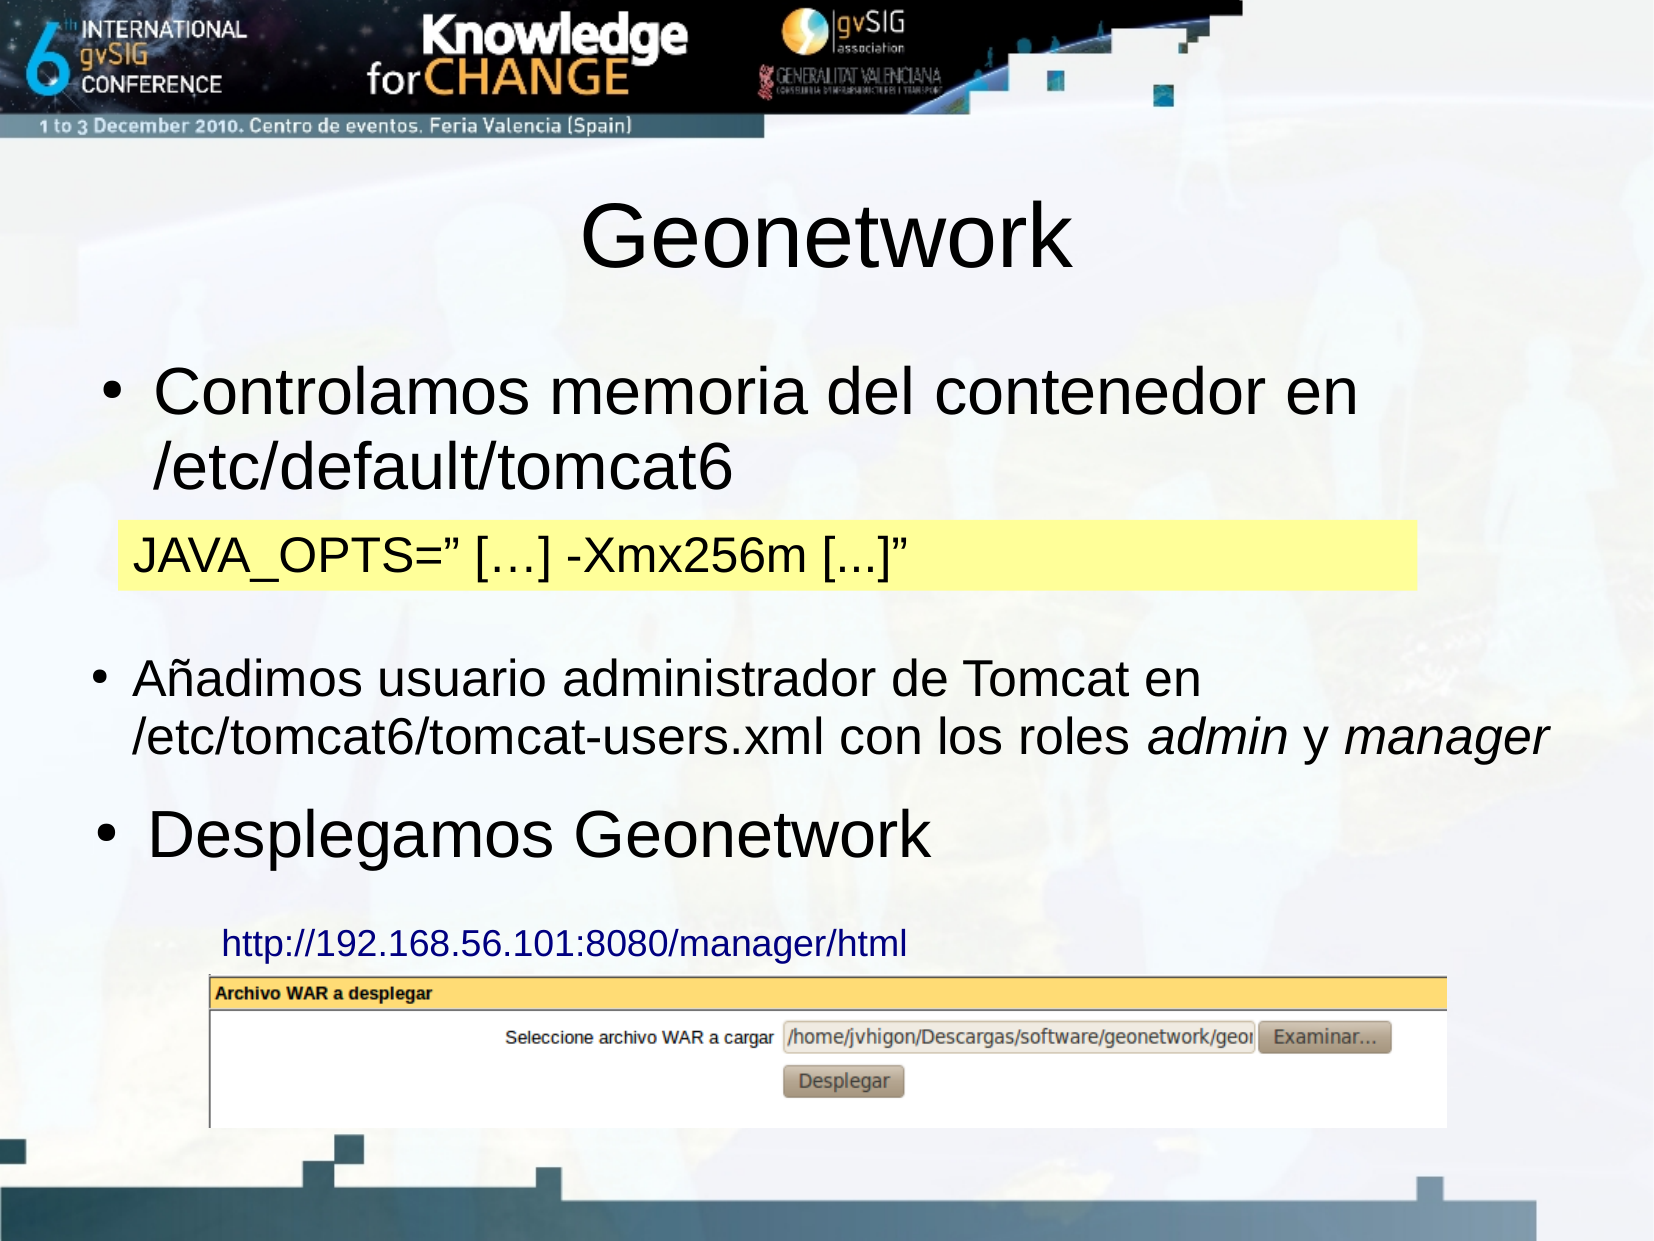

# Geonetwork
Controlamos memoria del contenedor en /etc/default/tomcat6
JAVA_OPTS=” […] -Xmx256m [...]”
Añadimos usuario administrador de Tomcat en /etc/tomcat6/tomcat-users.xml con los roles admin y manager
Desplegamos Geonetwork
http://192.168.56.101:8080/manager/html